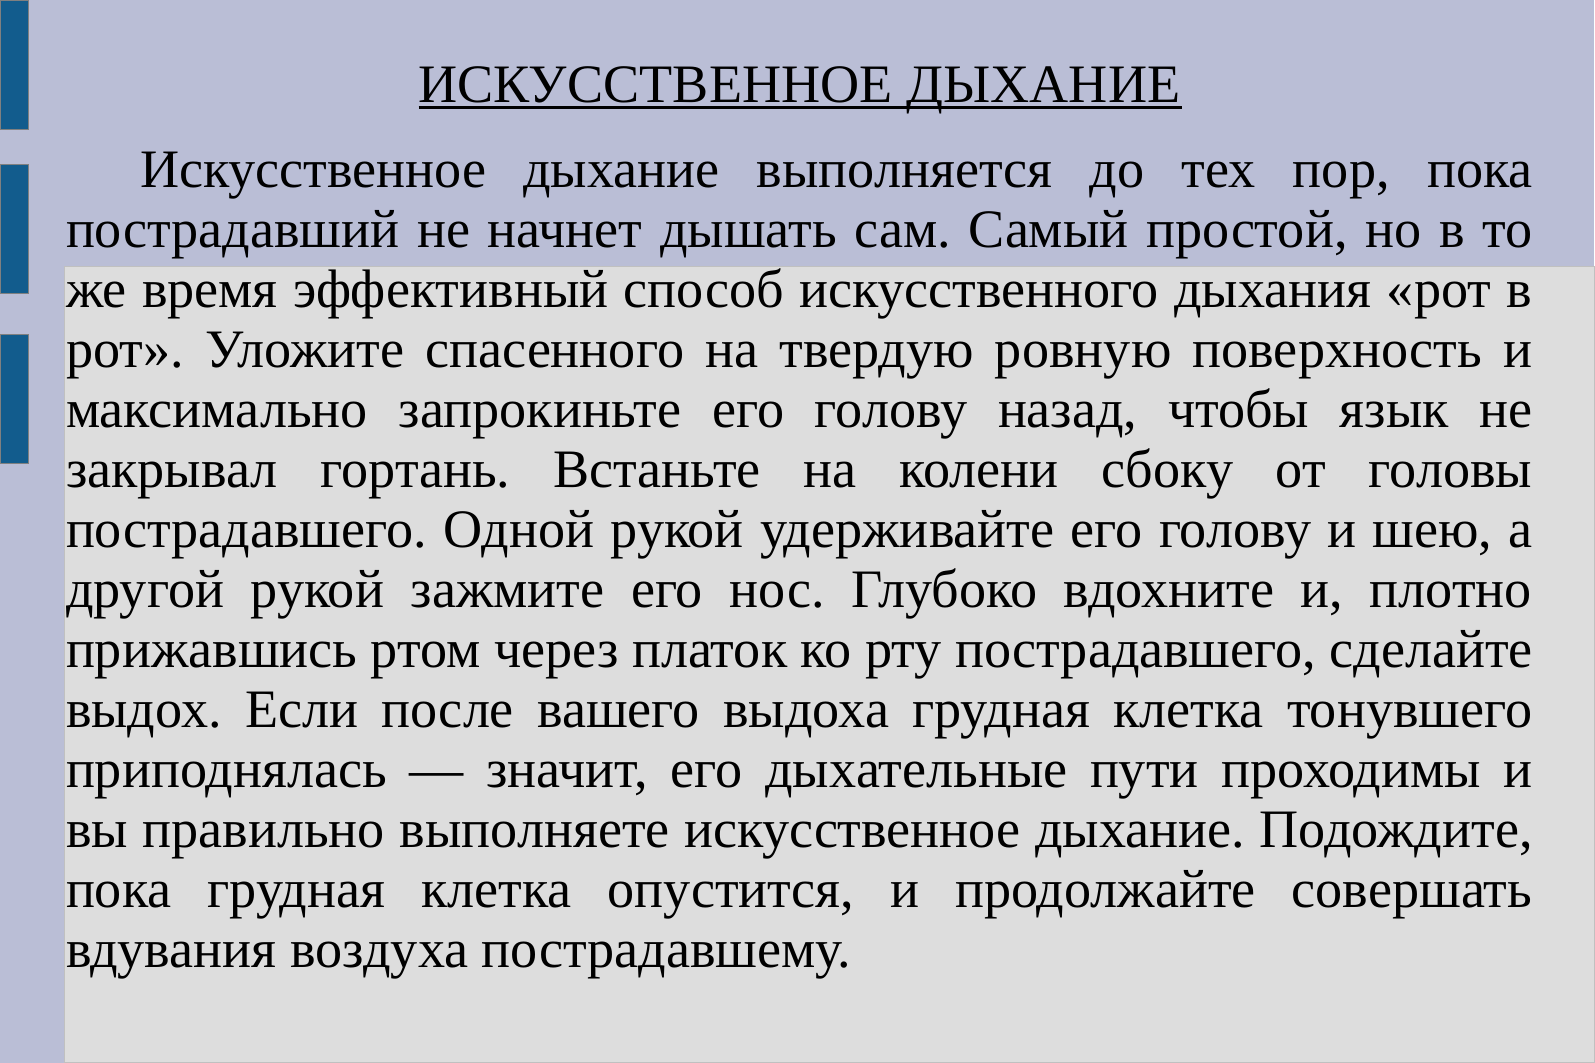

ИСКУССТВЕННОЕ ДЫХАНИЕ
	Искусственное дыхание выполняется до тех пор, пока пострадавший не начнет дышать сам. Самый простой, но в то же время эффективный способ искусственного дыхания «рот в рот». Уложите спасенного на твердую ровную поверхность и максимально запрокиньте его голову назад, чтобы язык не закрывал гортань. Встаньте на колени сбоку от головы пострадавшего. Одной рукой удерживайте его голову и шею, а другой рукой зажмите его нос. Глубоко вдохните и, плотно прижавшись ртом через платок ко рту пострадавшего, сделайте выдох. Если после вашего выдоха грудная клетка тонувшего приподнялась — значит, его дыхательные пути проходимы и вы правильно выполняете искусственное дыхание. Подождите, пока грудная клетка опустится, и продолжайте совершать вдувания воздуха пострадавшему.